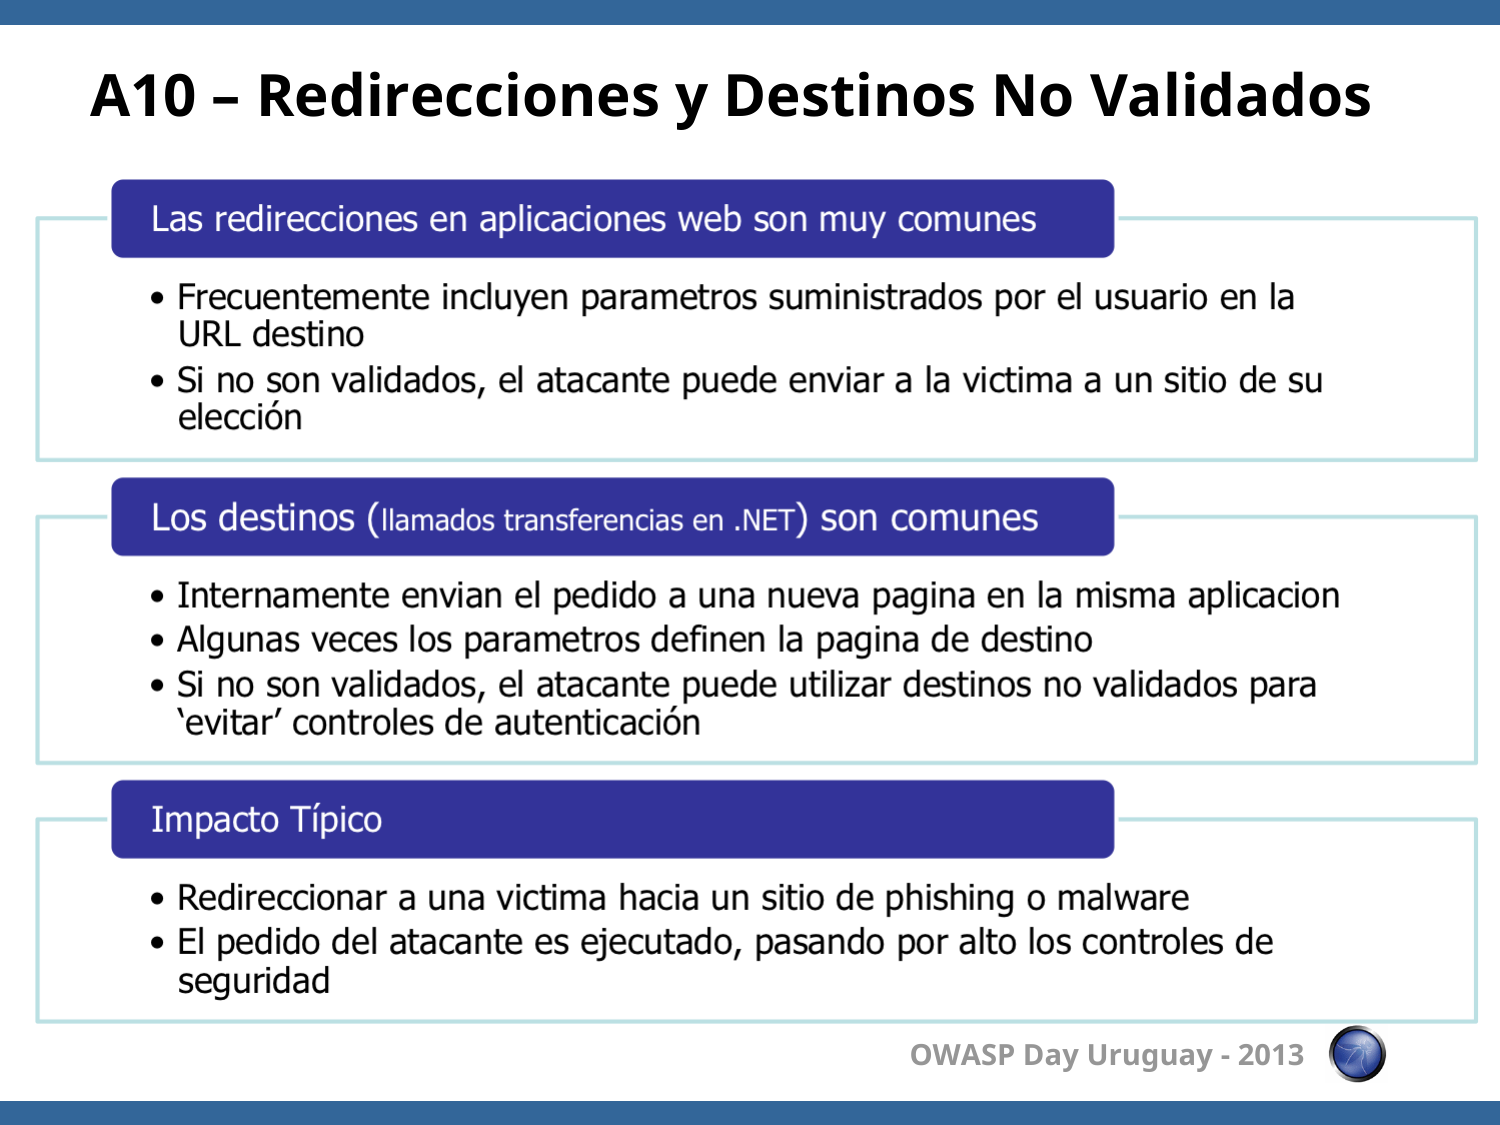

# A10 – Redirecciones y Destinos No Validados